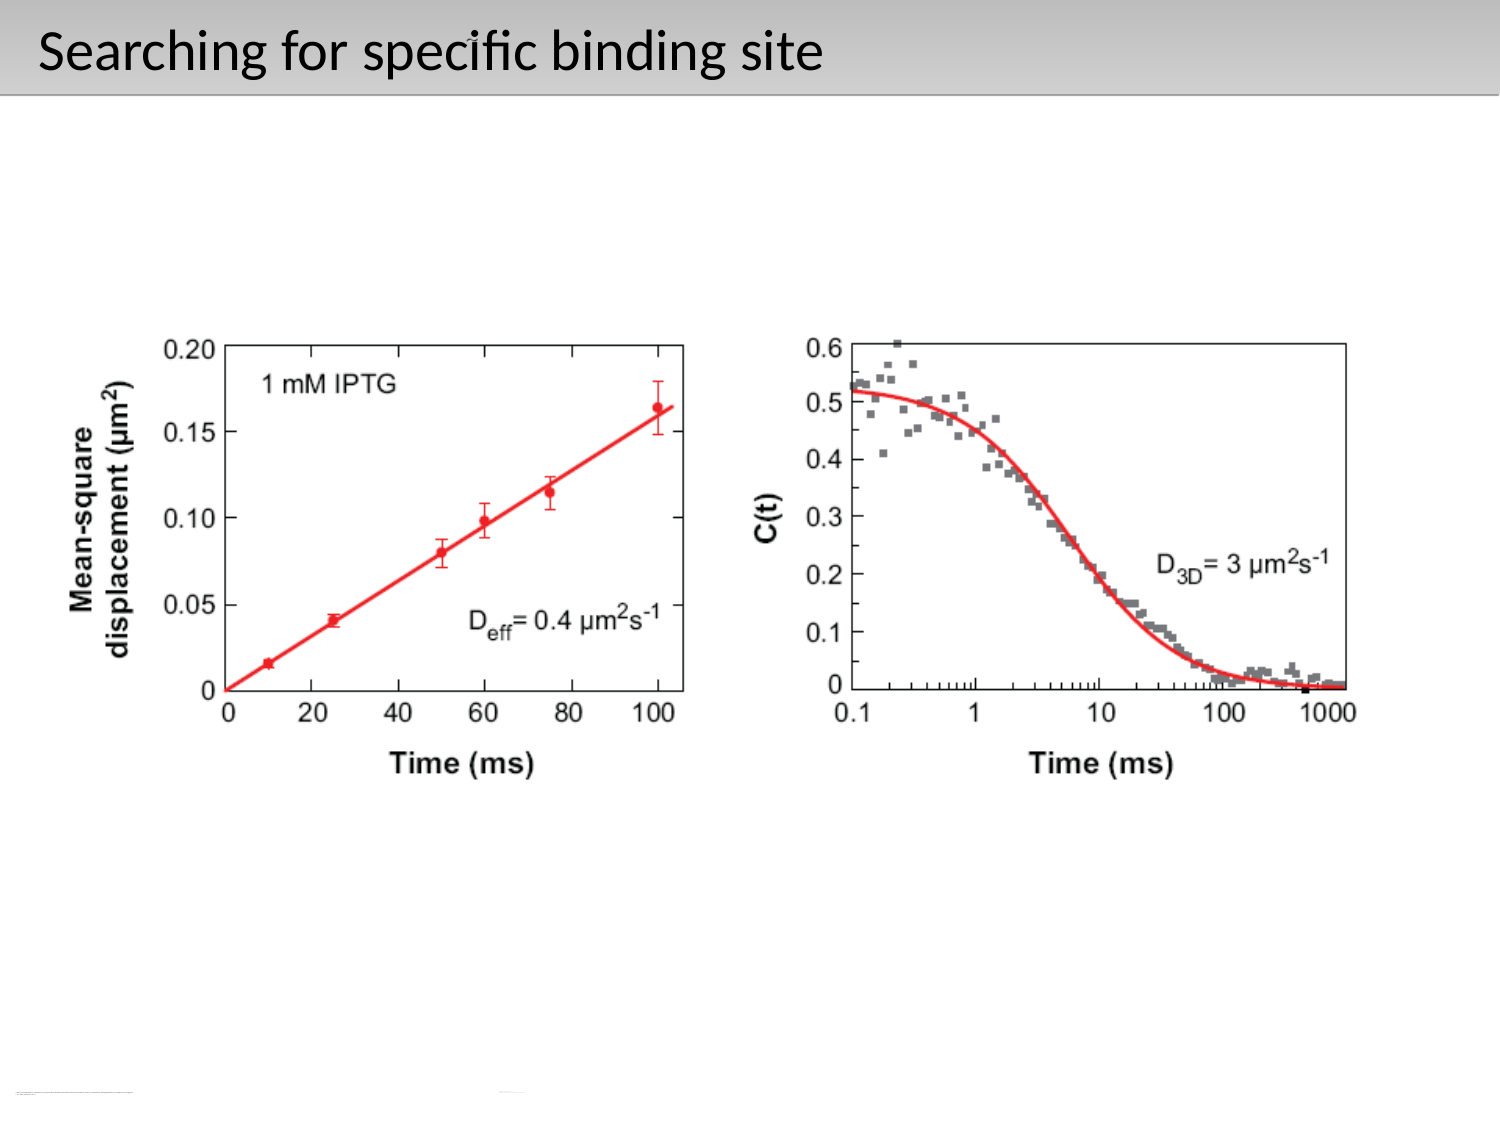

# Searching for specific binding site
D3D 3 μm2 s−1 ( Figure 4 d ). Realizing Deff = D3D (1 − F) + FD1D /3, where F is the fraction of time the repressor is nonspecifically bound to DNA, and that the second term is negligible, it follows that F 90%.
Mean-square displacement for nonspecifically bound transcription factors for different time intervals. The red line shows a linear fit of the mean-square displacement. The fitting agrees well with normal diffusion in the imaging plane,
<x2> = 4Deff t, with Deff = 0.4 mm2 s−1
D1D 0.046 μm2 s−1
D3D 3 μm2 s−1 measured by fluorescence correlation spectroscopy
 Deff = D3D (1 − F) + FD1D /3, where F is the fraction of time the repressor is nonspecifically bound to DNA, and that the second term is negligible,
F =90%.